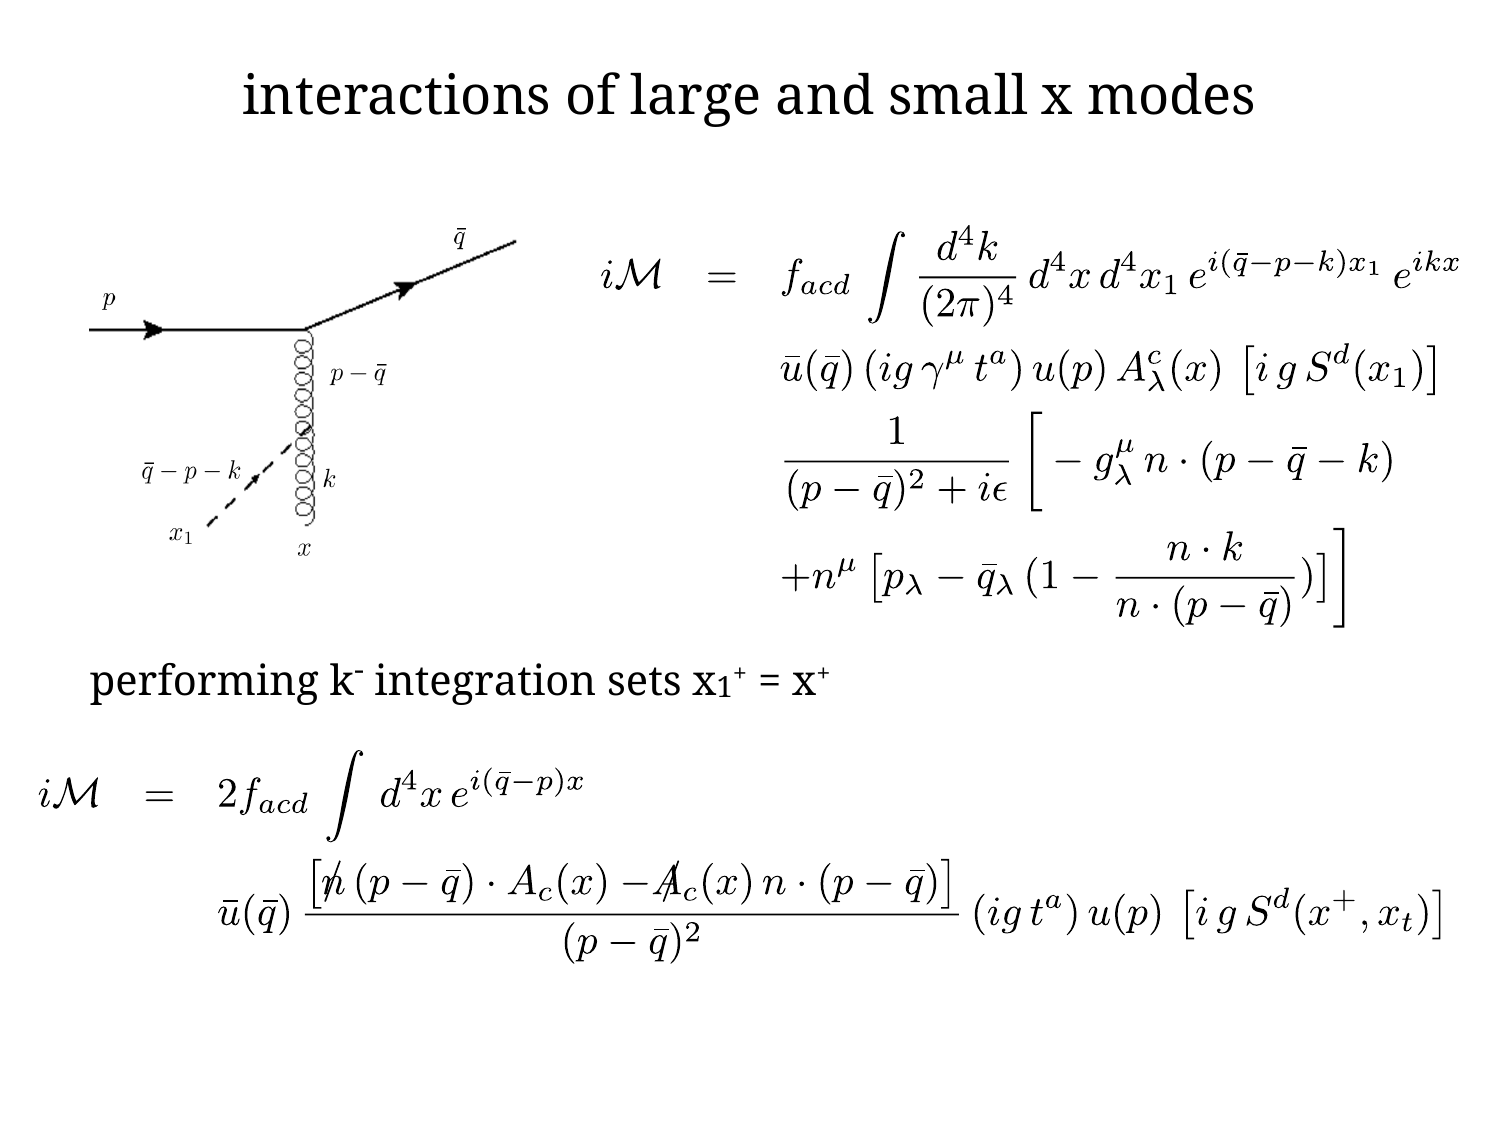

interactions of large and small x modes
performing k- integration sets x1+ = x+